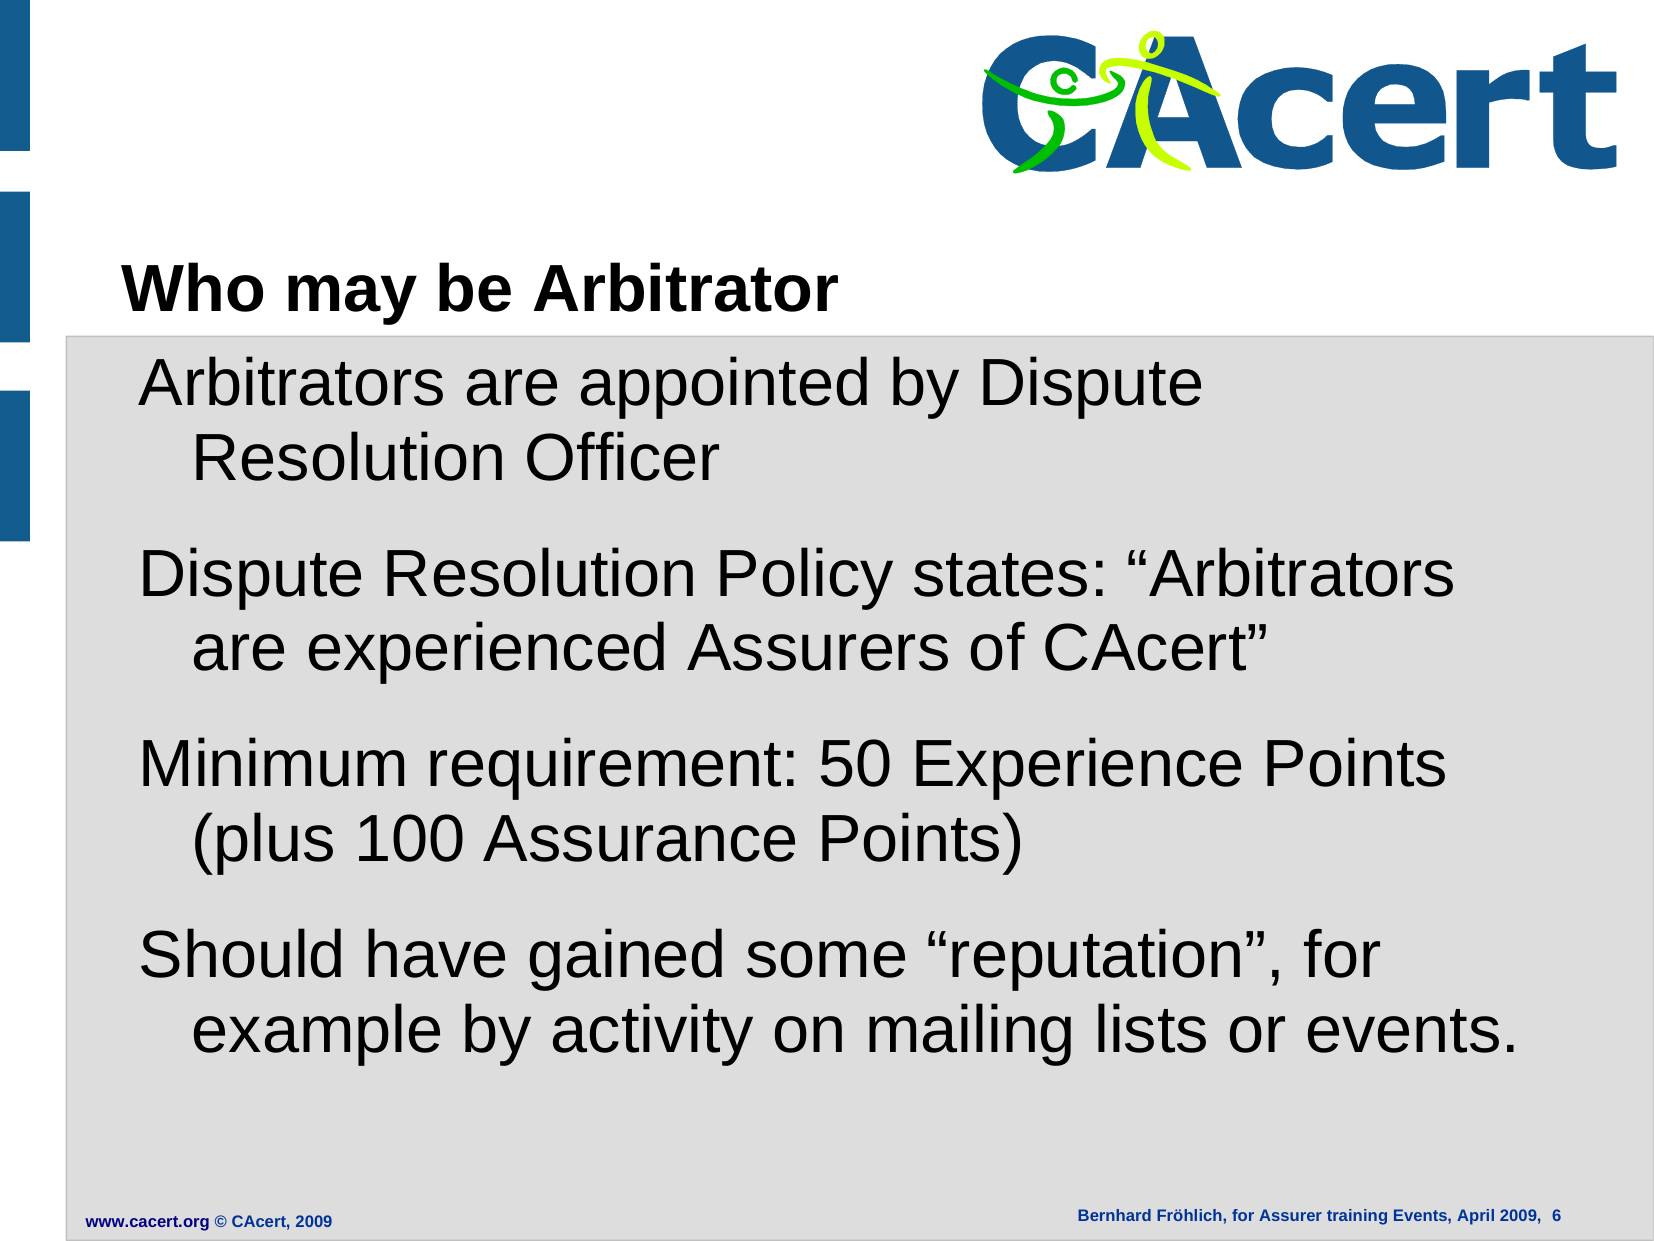

# Who may be Arbitrator
Arbitrators are appointed by Dispute Resolution Officer
Dispute Resolution Policy states: “Arbitrators are experienced Assurers of CAcert”
Minimum requirement: 50 Experience Points (plus 100 Assurance Points)
Should have gained some “reputation”, for example by activity on mailing lists or events.